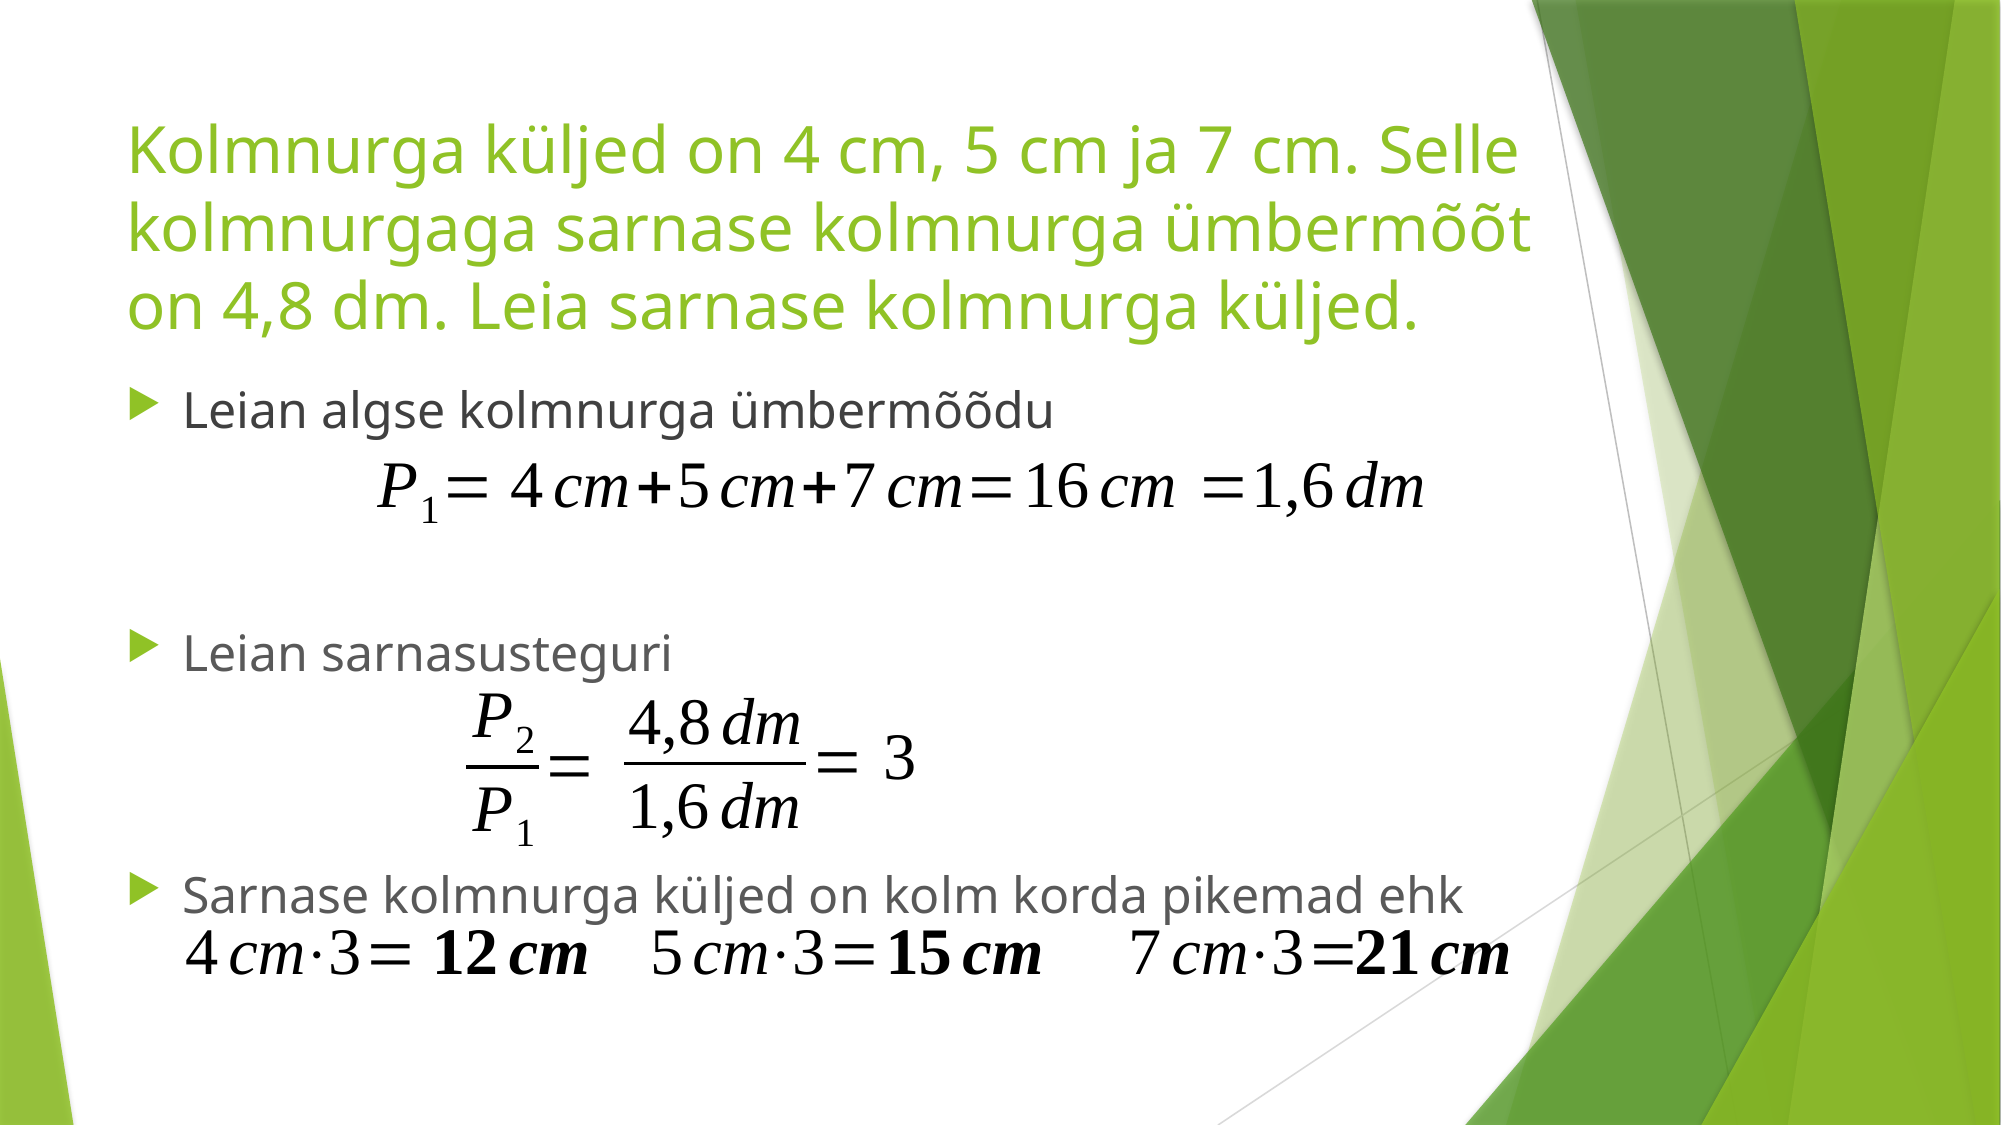

# Kolmnurga küljed on 4 cm, 5 cm ja 7 cm. Selle kolmnurgaga sarnase kolmnurga ümbermõõt on 4,8 dm. Leia sarnase kolmnurga küljed.
Leian algse kolmnurga ümbermõõdu
Leian sarnasusteguri
Sarnase kolmnurga küljed on kolm korda pikemad ehk